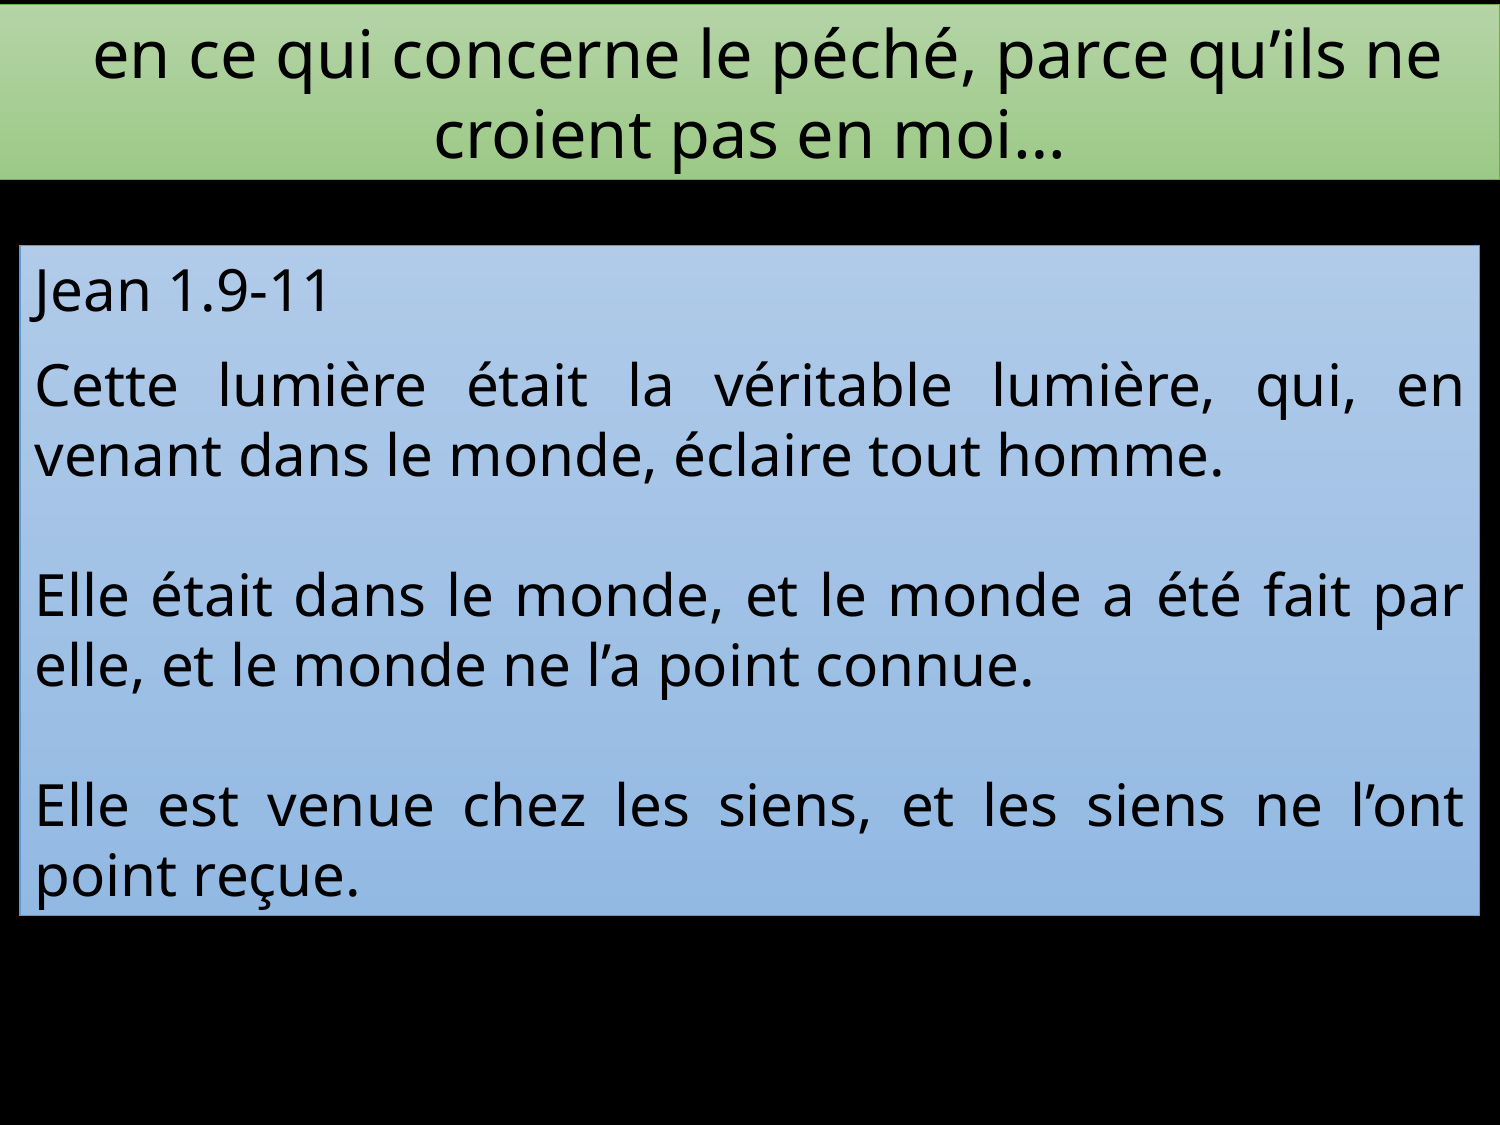

en ce qui concerne le péché, parce qu’ils ne croient pas en moi…
Jean 1.9-11
Cette lumière était la véritable lumière, qui, en venant dans le monde, éclaire tout homme.
Elle était dans le monde, et le monde a été fait par elle, et le monde ne l’a point connue.
Elle est venue chez les siens, et les siens ne l’ont point reçue.